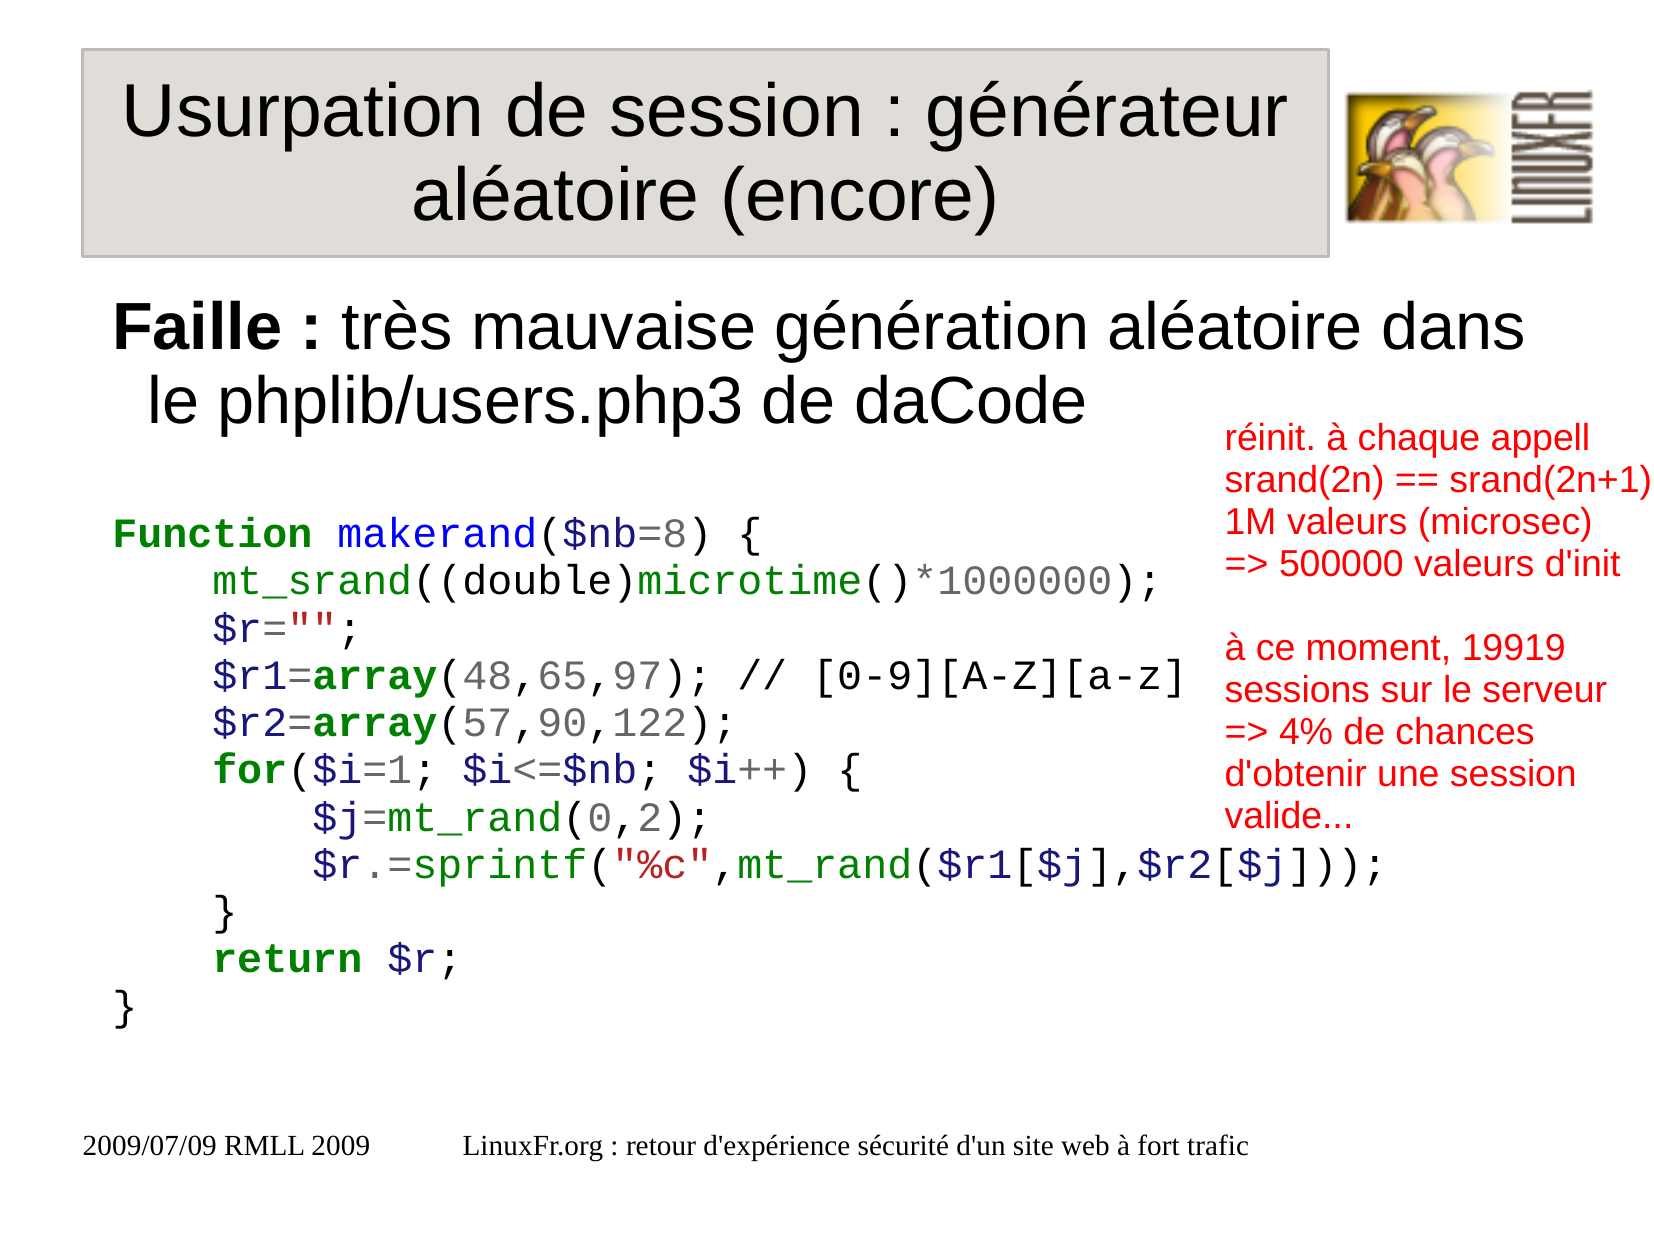

# Usurpation de session : générateur aléatoire (encore)
Faille : très mauvaise génération aléatoire dans le phplib/users.php3 de daCode
Function makerand($nb=8) {
 mt_srand((double)microtime()*1000000);
 $r="";
 $r1=array(48,65,97); // [0-9][A-Z][a-z]
 $r2=array(57,90,122);
 for($i=1; $i<=$nb; $i++) {
 $j=mt_rand(0,2);
 $r.=sprintf("%c",mt_rand($r1[$j],$r2[$j]));
 }
 return $r;
}
réinit. à chaque appell
srand(2n) == srand(2n+1)
1M valeurs (microsec)
=> 500000 valeurs d'init
à ce moment, 19919 sessions sur le serveur
=> 4% de chances d'obtenir une session valide...